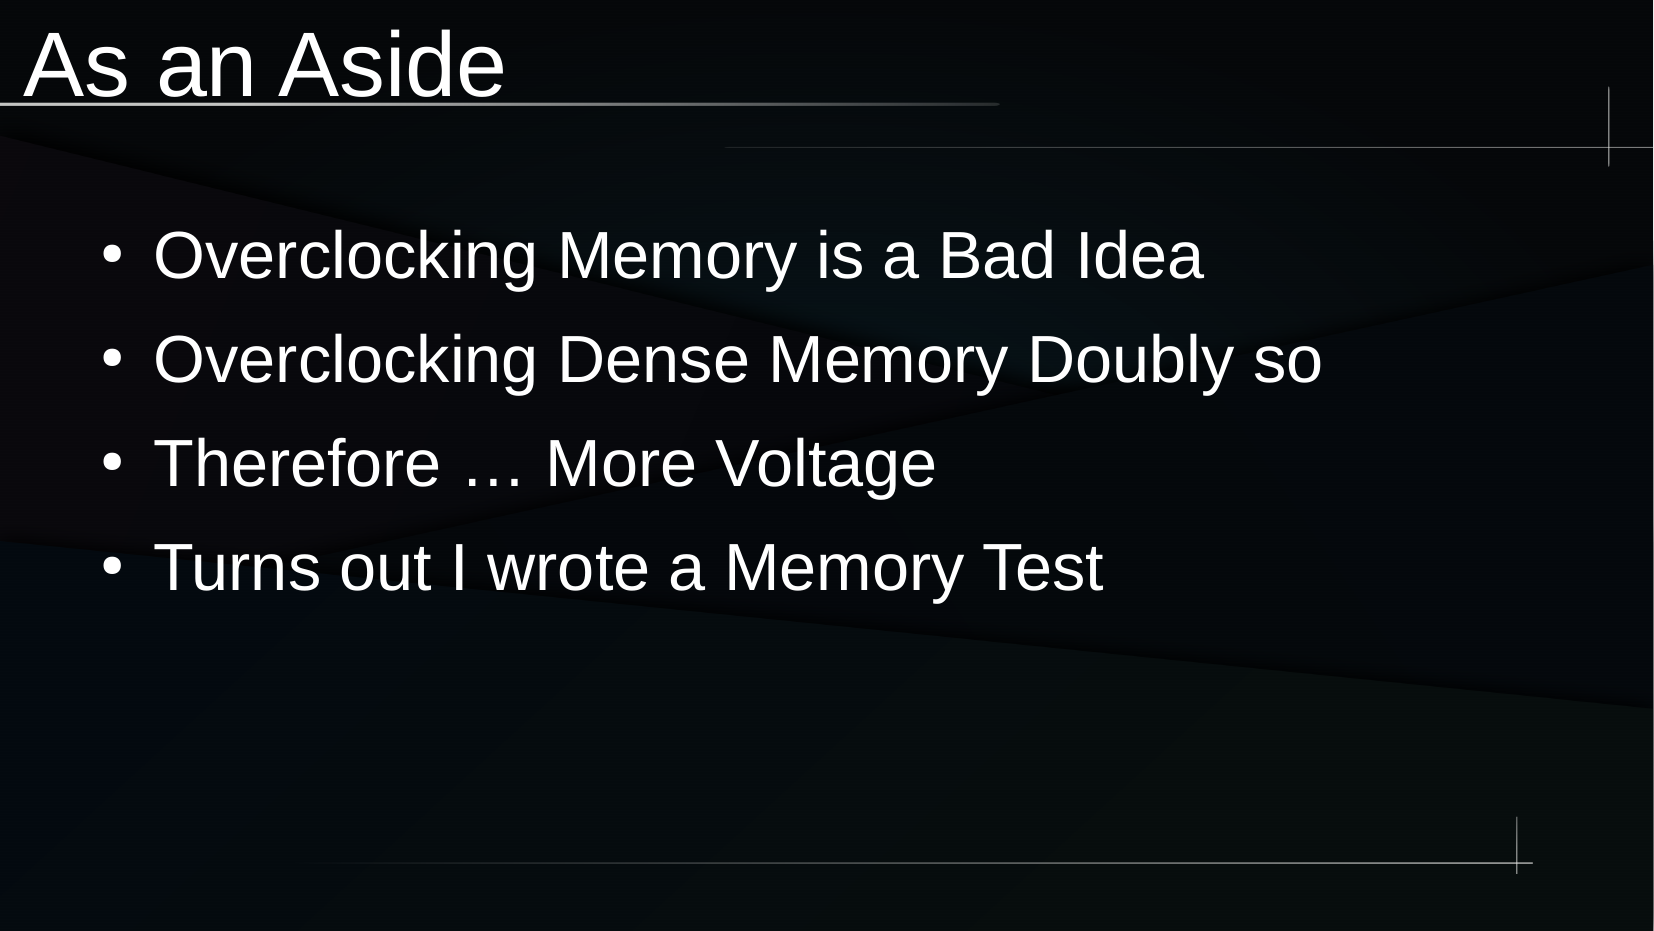

# As an Aside
Overclocking Memory is a Bad Idea
Overclocking Dense Memory Doubly so
Therefore … More Voltage
Turns out I wrote a Memory Test